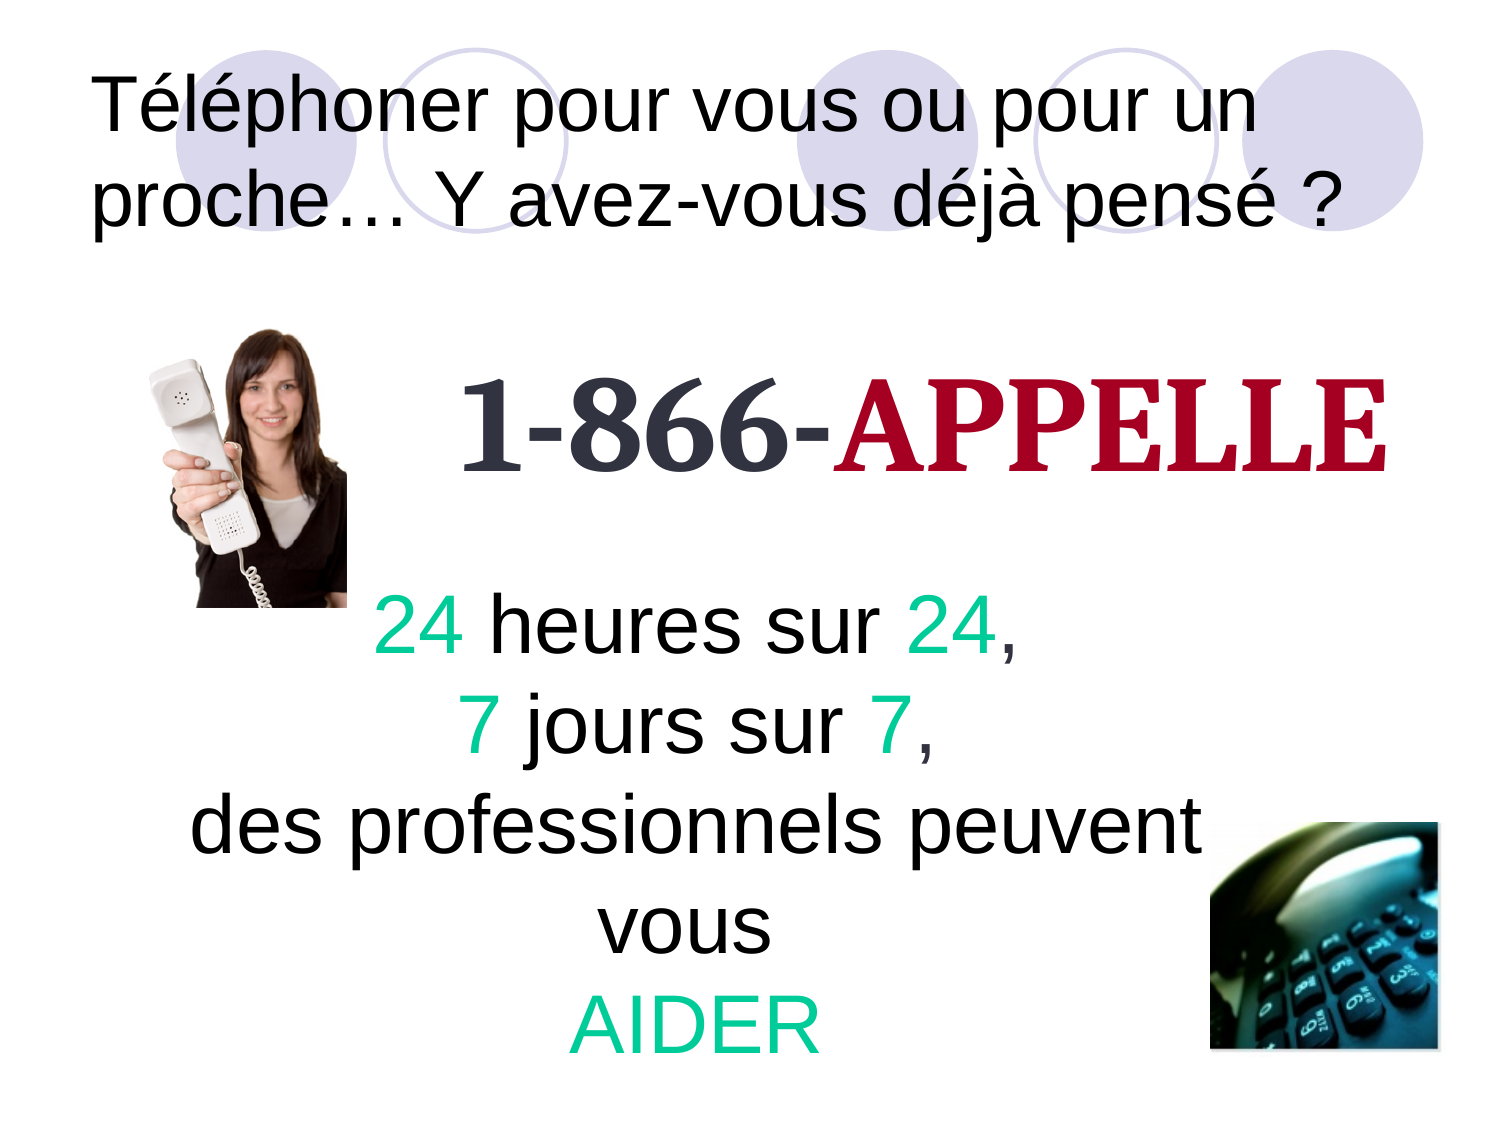

# Téléphoner pour vous ou pour un proche… Y avez-vous déjà pensé ?
1-866-APPELLE
24 heures sur 24,
7 jours sur 7,
des professionnels peuvent vous
AIDER